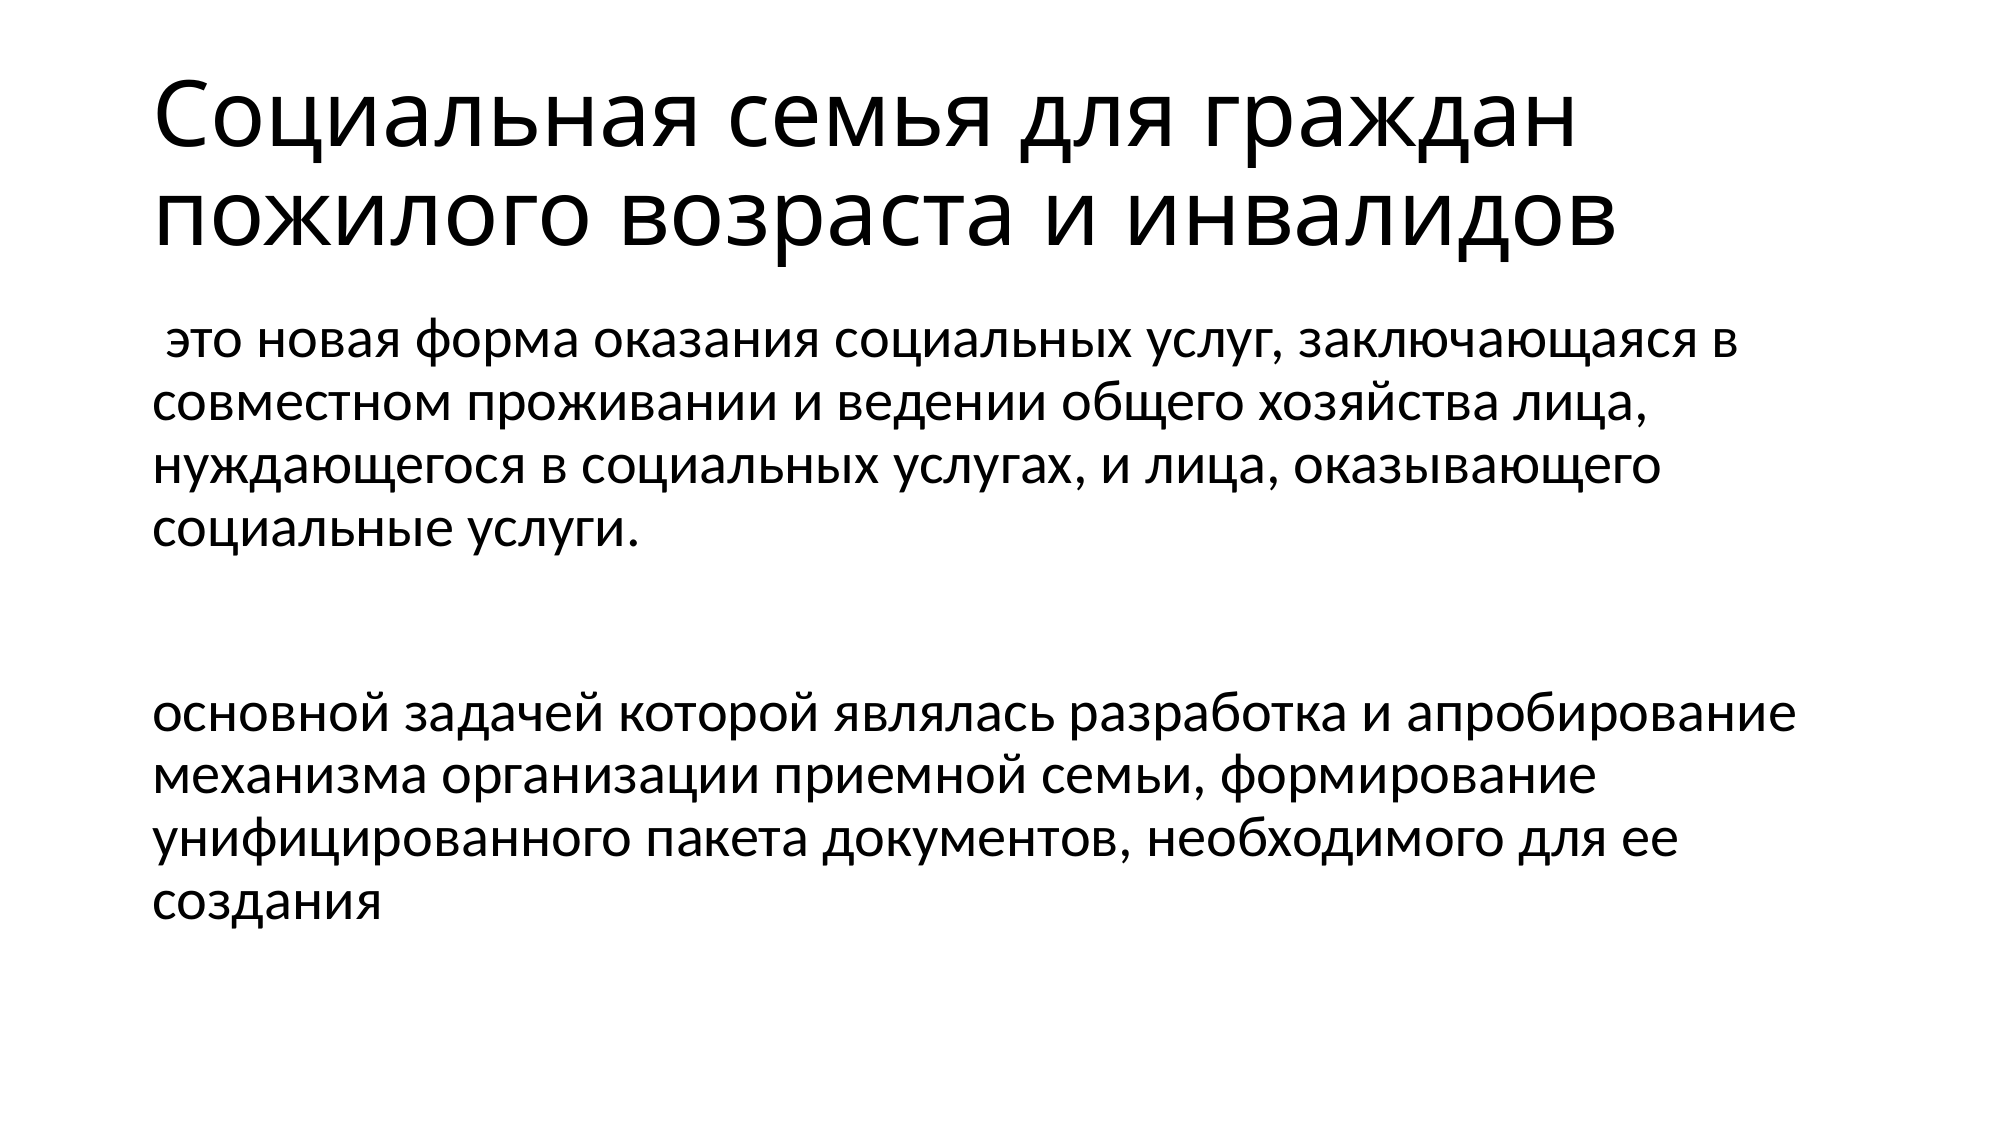

# Социальная семья для граждан пожилого возраста и инвалидов
 это новая форма оказания социальных услуг, заключающаяся в совместном проживании и ведении общего хозяйства лица, нуждающегося в социальных услугах, и лица, оказывающего социальные услуги.
основной задачей которой являлась разработка и апробирование механизма организации приемной семьи, формирование унифицированного пакета документов, необходимого для ее создания